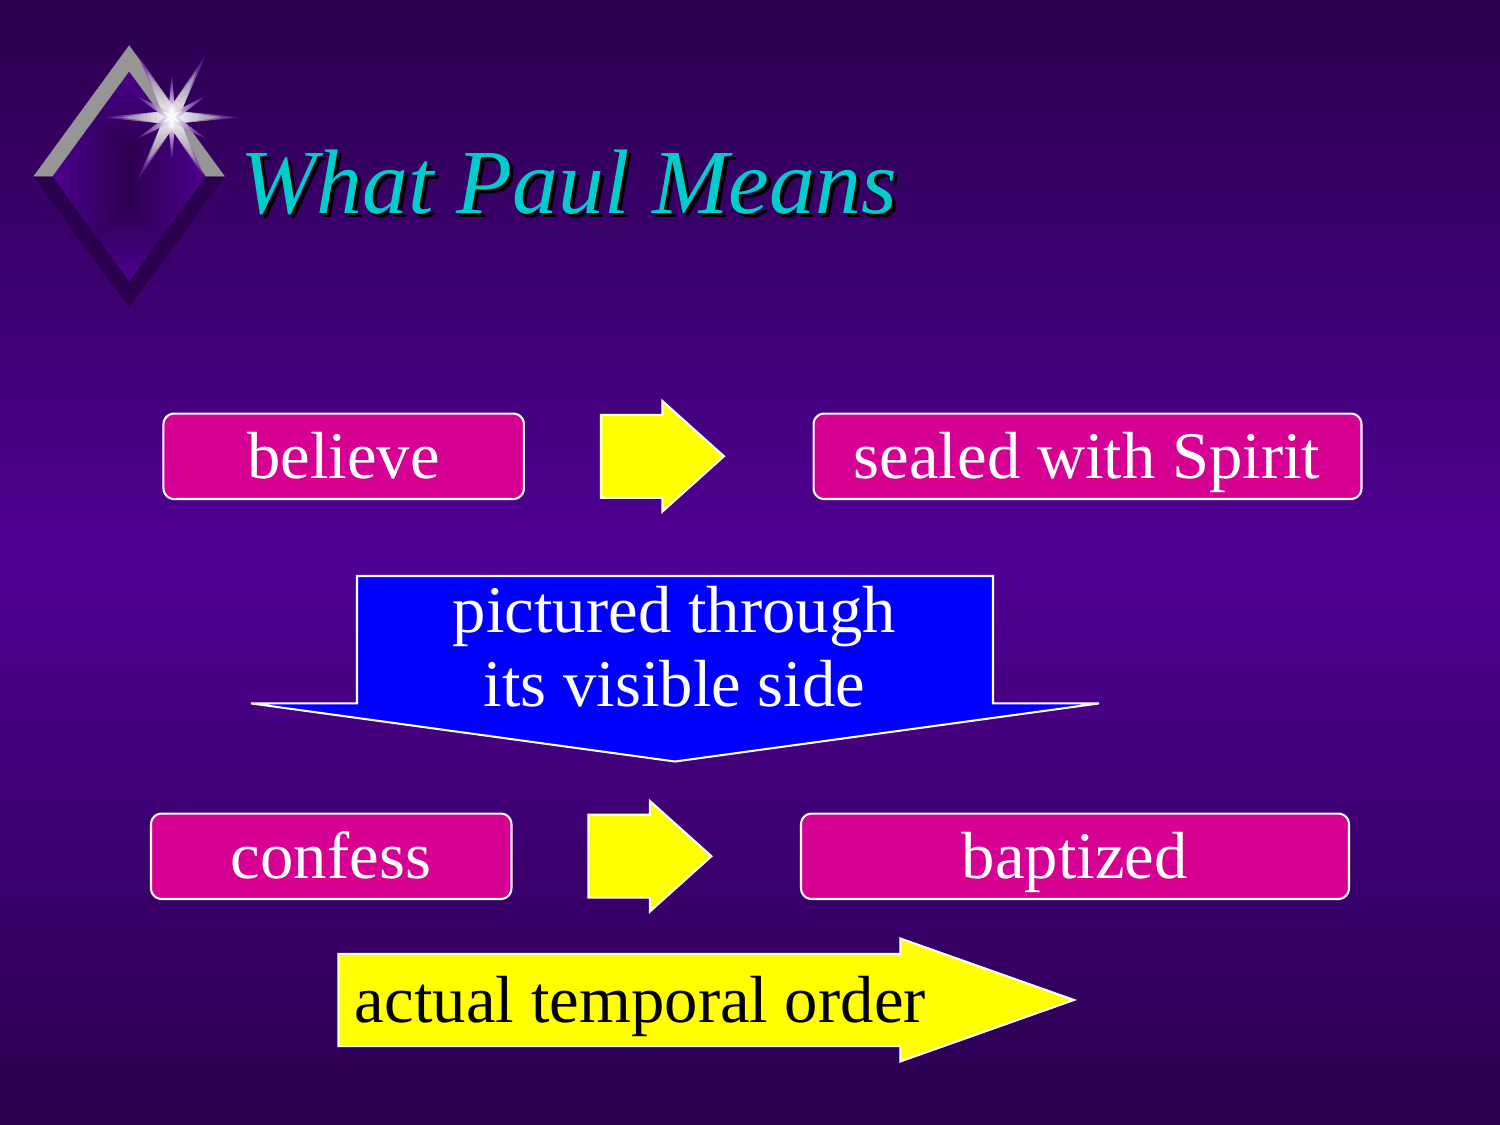

# What Paul Means
believe
sealed with Spirit
pictured through
its visible side
baptized
confess
actual temporal order